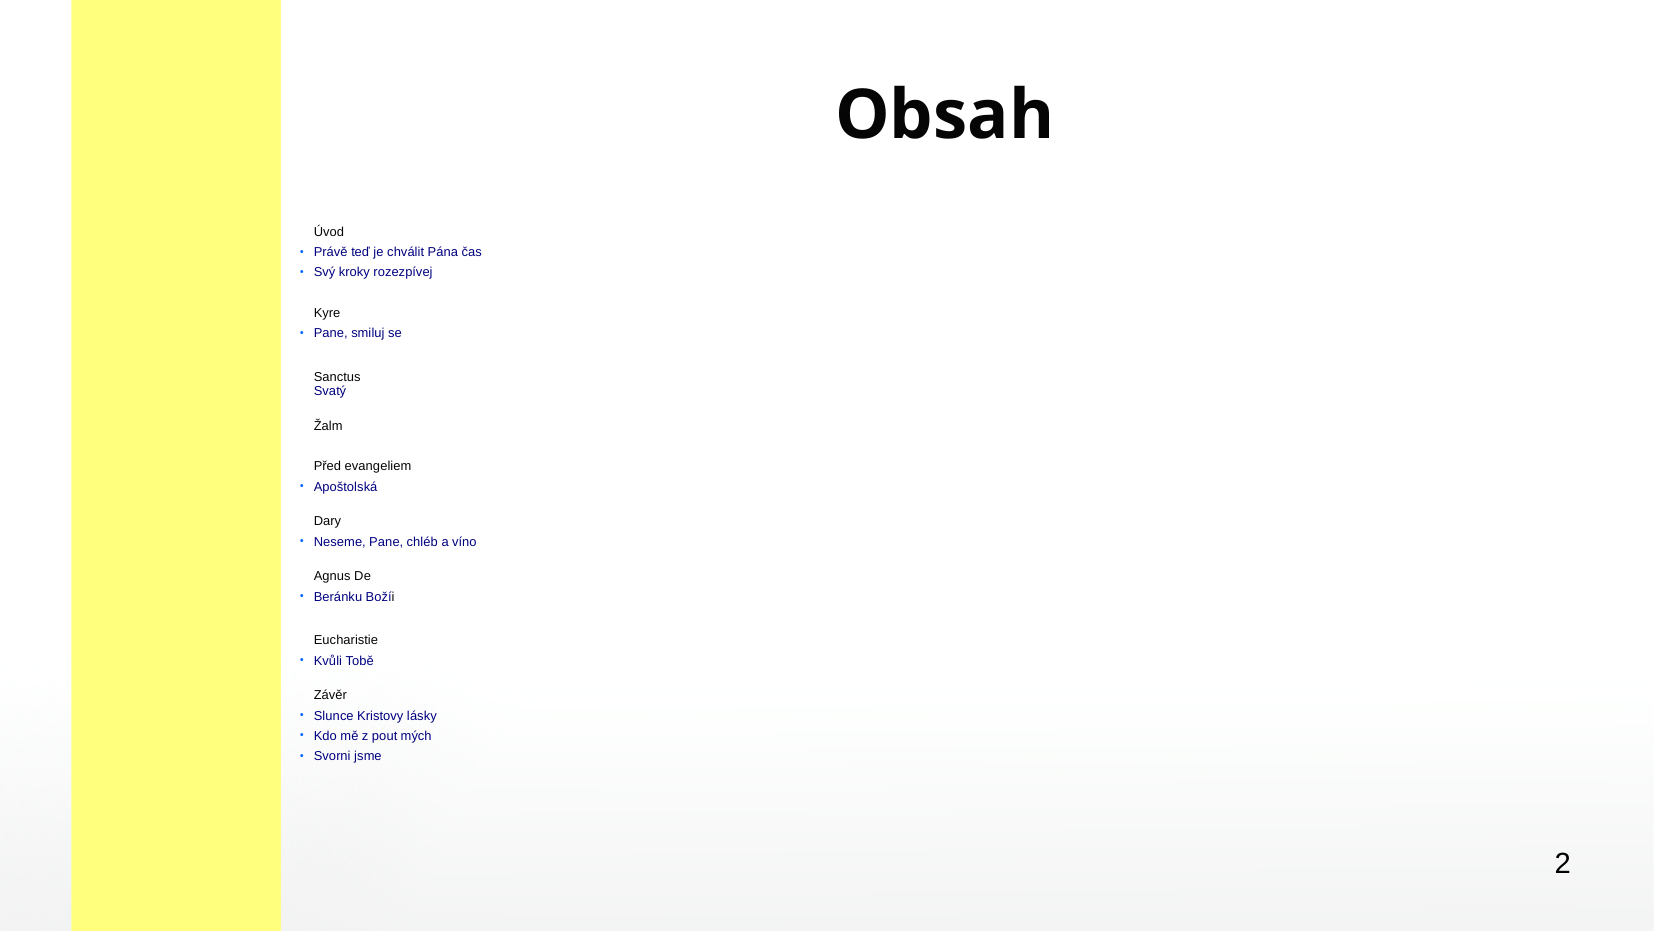

# Obsah
Úvod
Právě teď je chválit Pána čas
Svý kroky rozezpívej
Kyre
Pane, smiluj se
Sanctus
Svatý
Žalm
Před evangeliem
Apoštolská
Dary
Neseme, Pane, chléb a víno
Agnus De
Beránku Božíi
Eucharistie
Kvůli Tobě
Závěr
Slunce Kristovy lásky
Kdo mě z pout mých
Svorni jsme
2